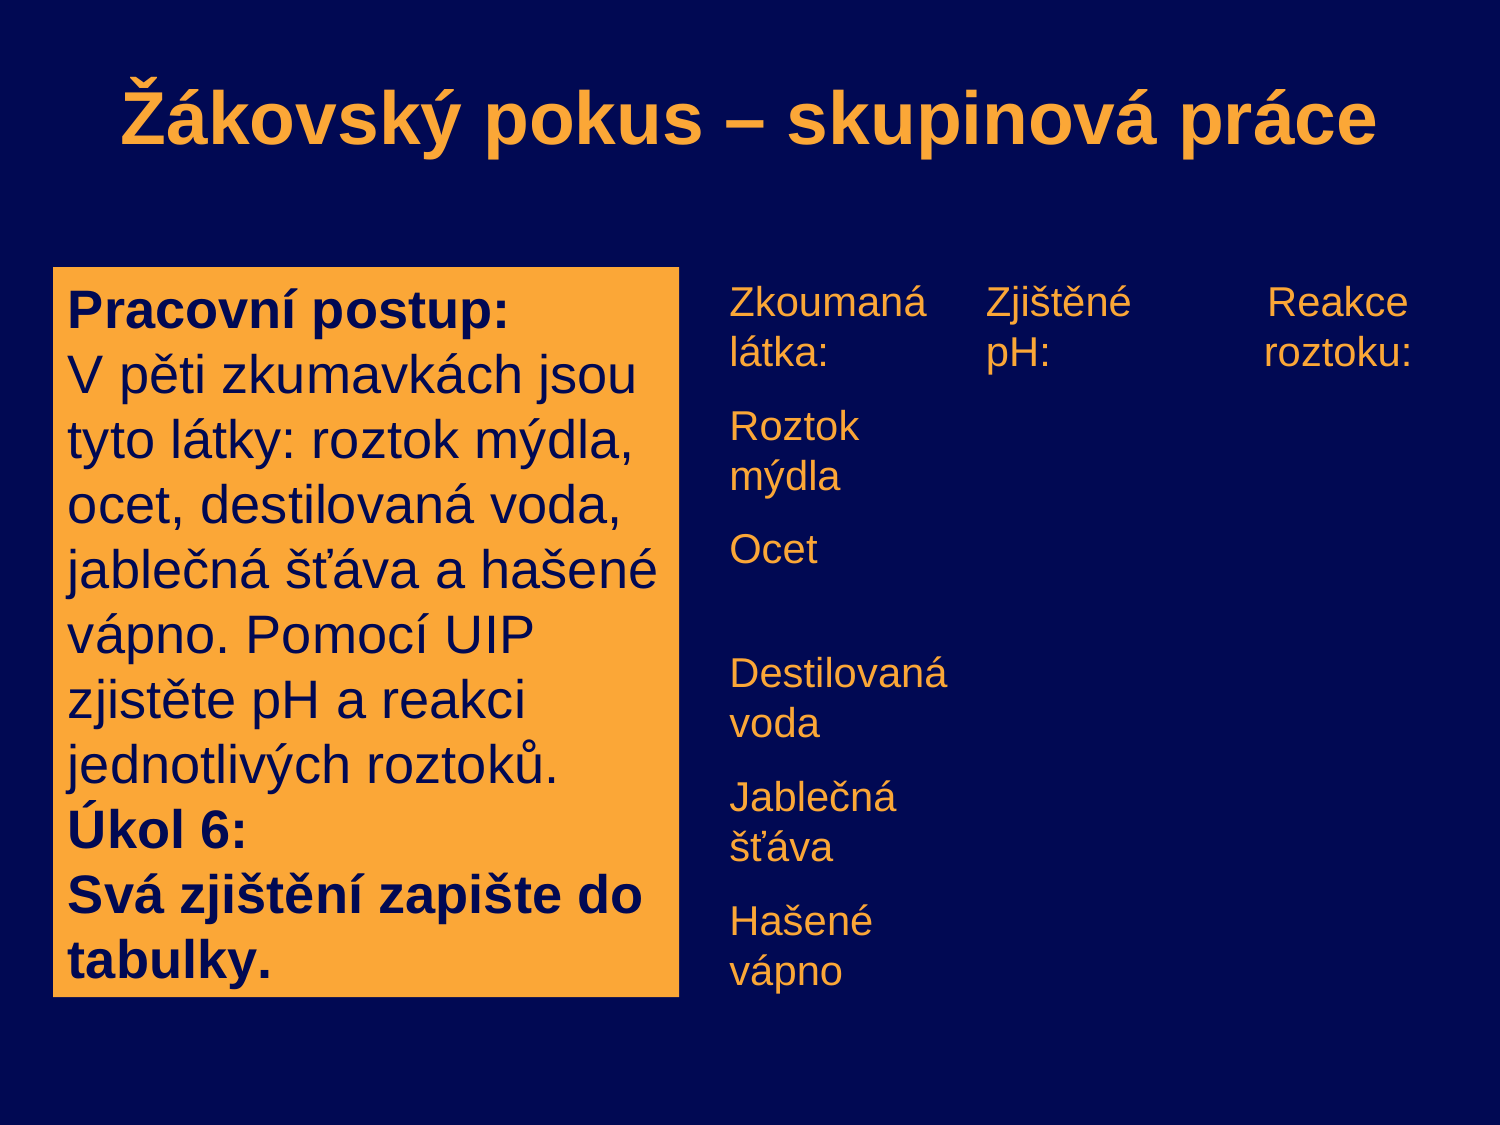

# Žákovský pokus – skupinová práce
Pracovní postup:
V pěti zkumavkách jsou tyto látky: roztok mýdla, ocet, destilovaná voda, jablečná šťáva a hašené vápno. Pomocí UIP zjistěte pH a reakci jednotlivých roztoků.
Úkol 6:
Svá zjištění zapište do tabulky.
| Zkoumaná látka: | Zjištěné pH: | Reakce roztoku: |
| --- | --- | --- |
| Roztok mýdla | | |
| Ocet | | |
| Destilovaná voda | | |
| Jablečná šťáva | | |
| Hašené vápno | | |